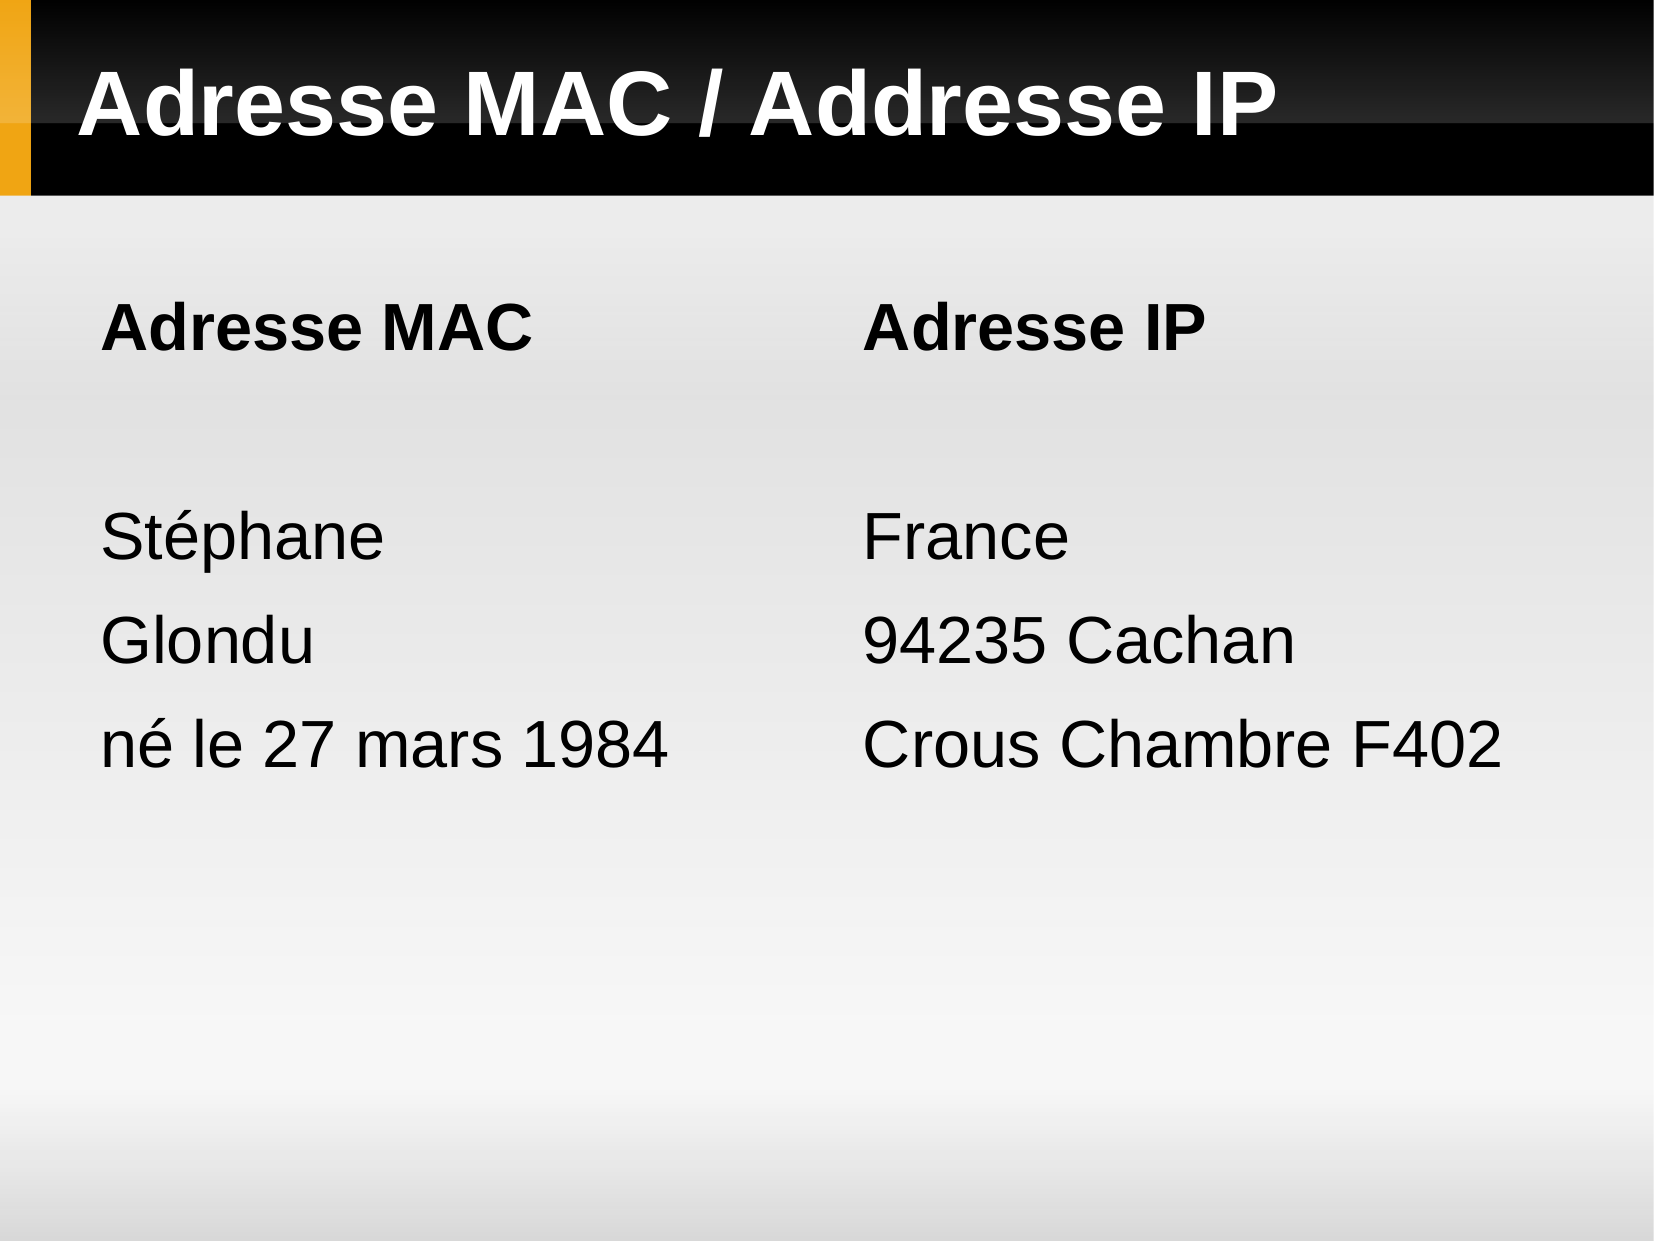

# Adresse MAC / Addresse IP
Adresse MAC
Stéphane
Glondu
né le 27 mars 1984
Adresse IP
France
94235 Cachan
Crous Chambre F402